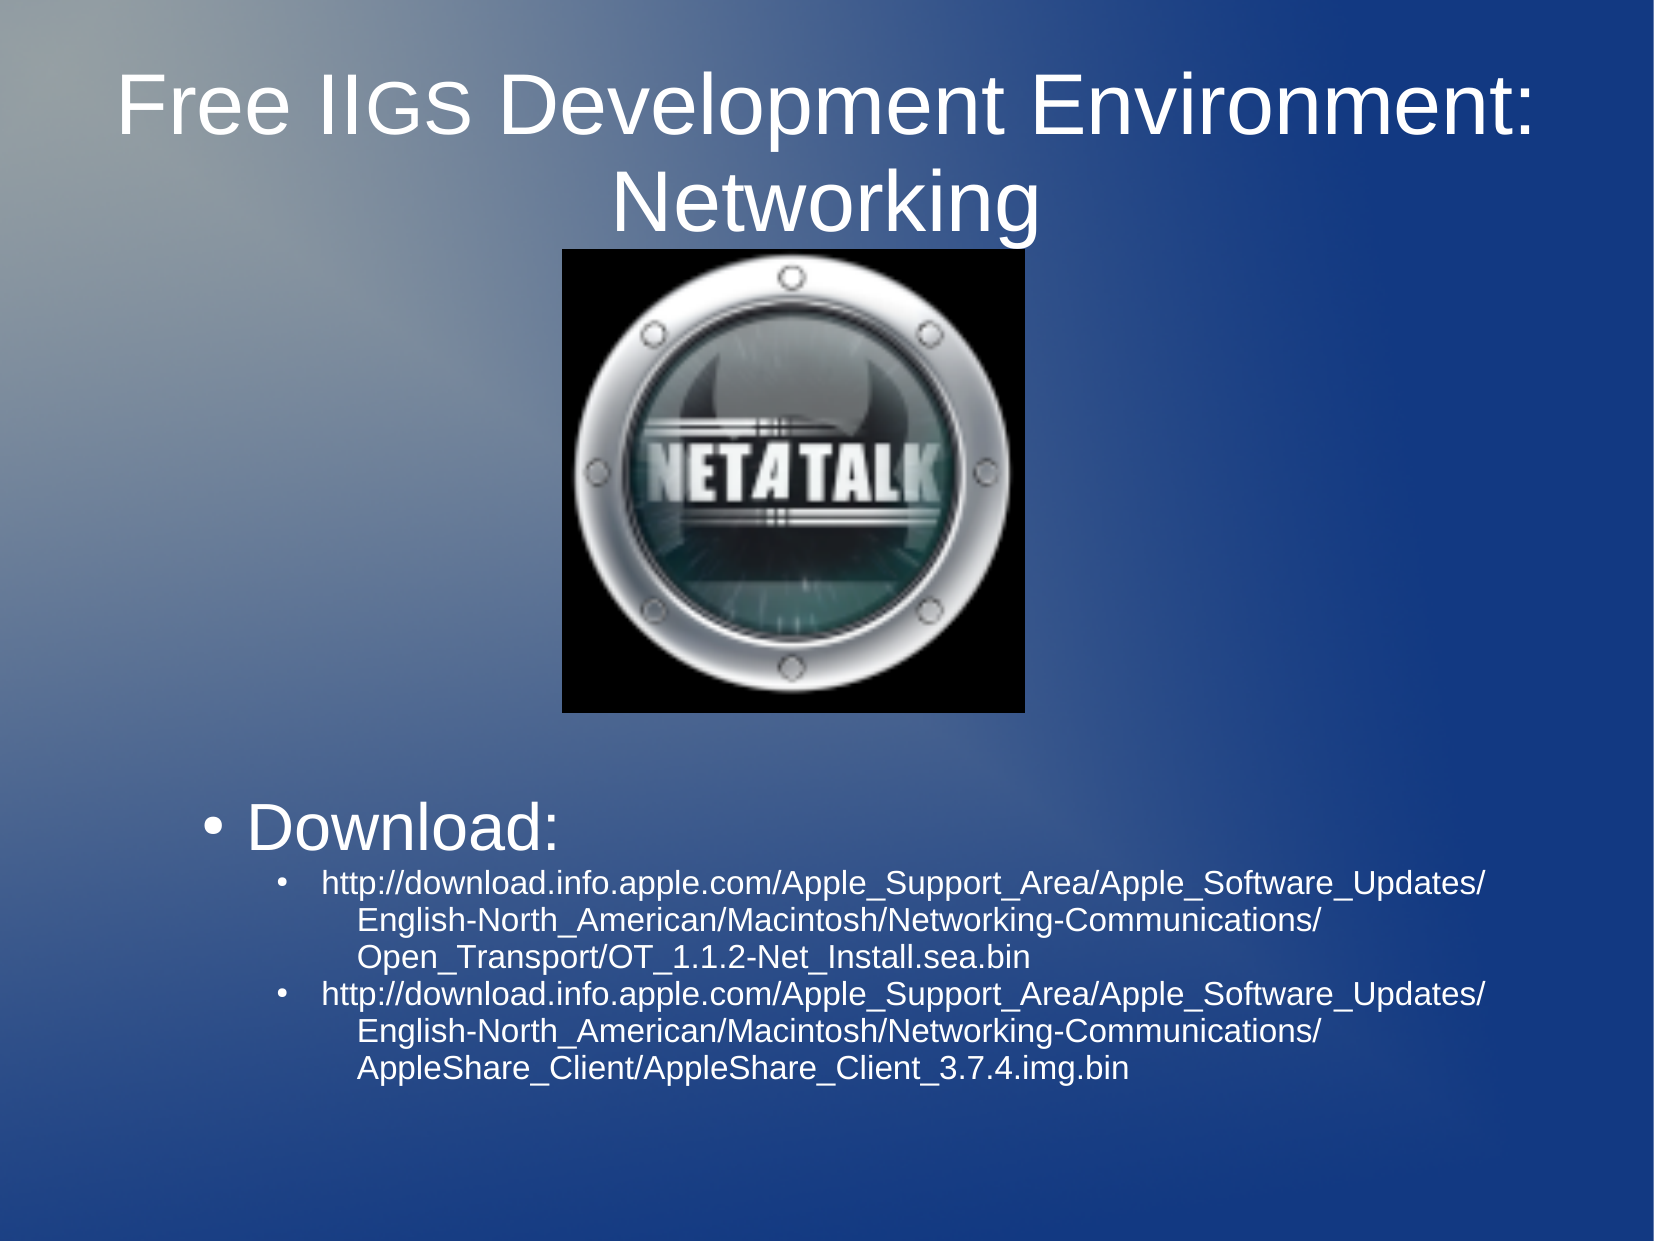

# Free IIGS Development Environment: Networking
Download:
http://download.info.apple.com/Apple_Support_Area/Apple_Software_Updates/English-North_American/Macintosh/Networking-Communications/Open_Transport/OT_1.1.2-Net_Install.sea.bin
http://download.info.apple.com/Apple_Support_Area/Apple_Software_Updates/English-North_American/Macintosh/Networking-Communications/AppleShare_Client/AppleShare_Client_3.7.4.img.bin